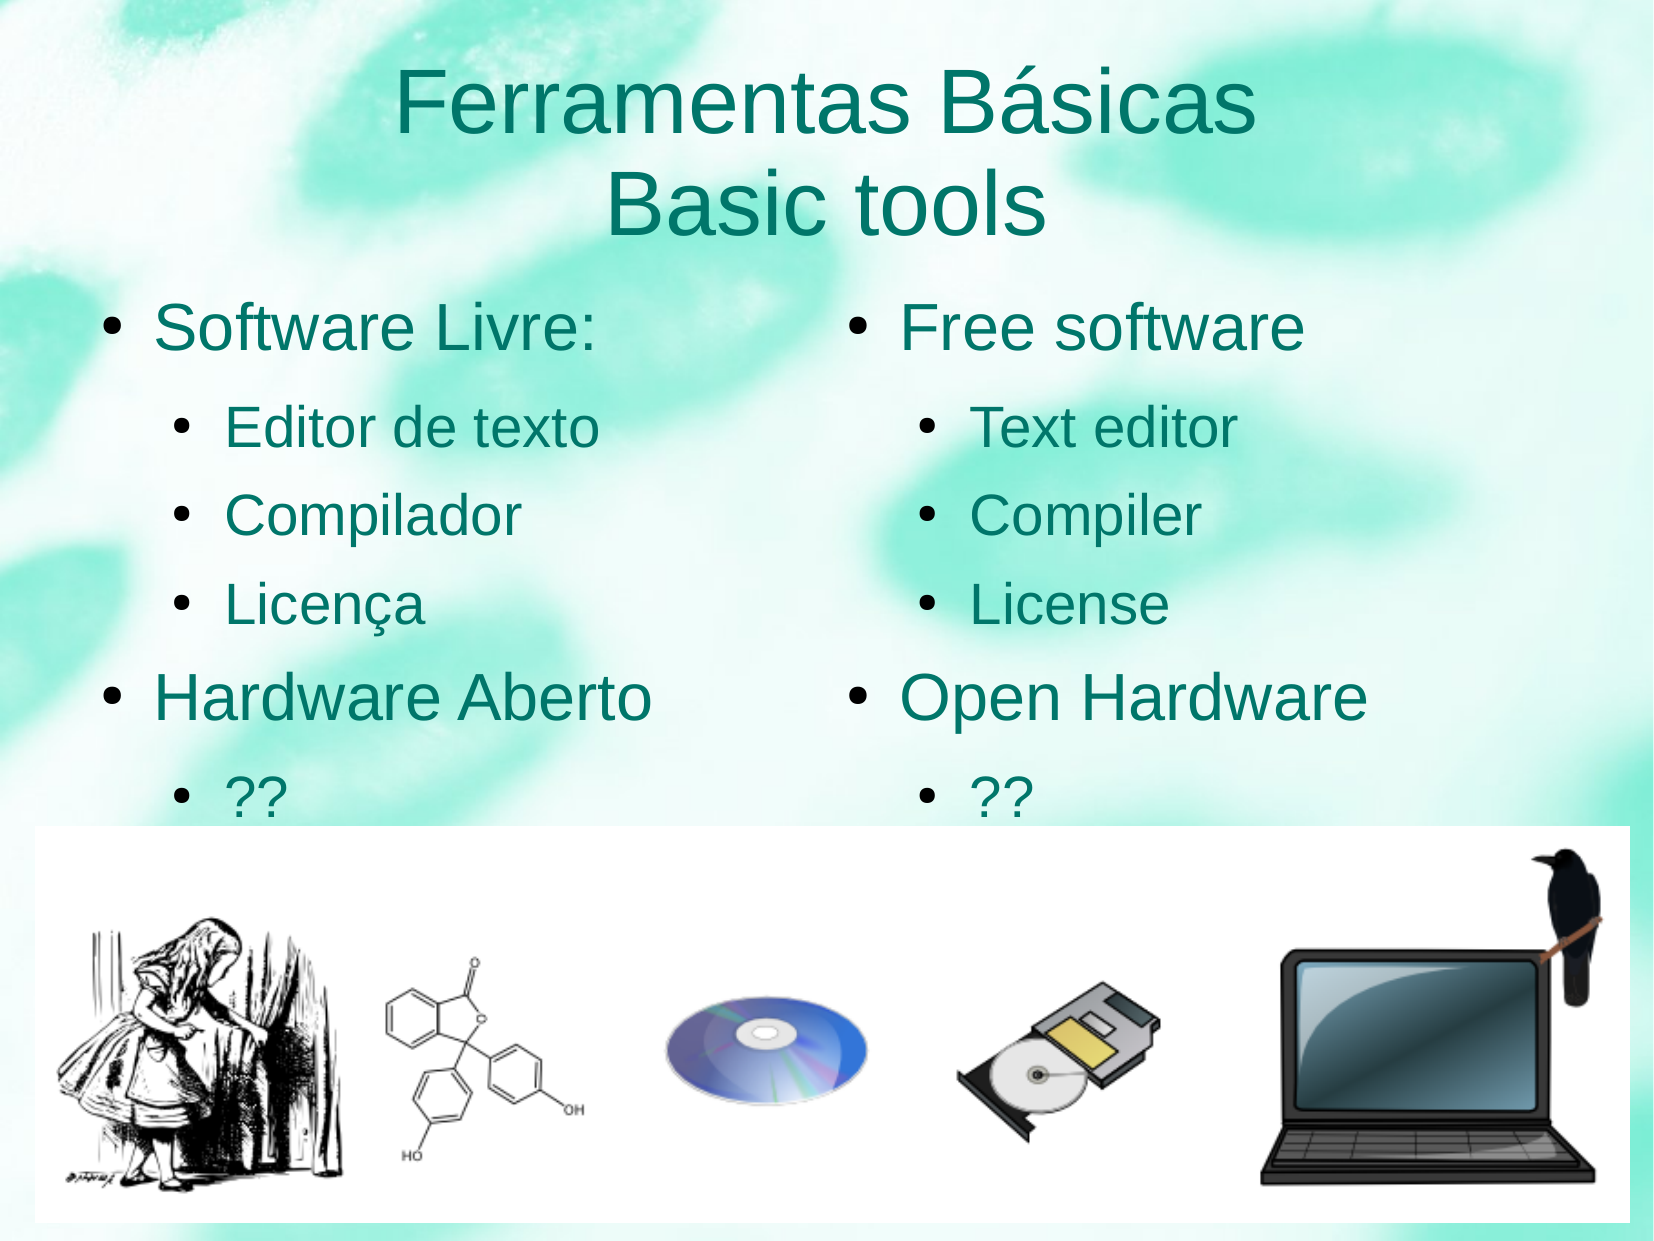

# Ferramentas Básicas Basic tools
Software Livre:
Editor de texto
Compilador
Licença
Hardware Aberto
??
Free software
Text editor
Compiler
License
Open Hardware
??